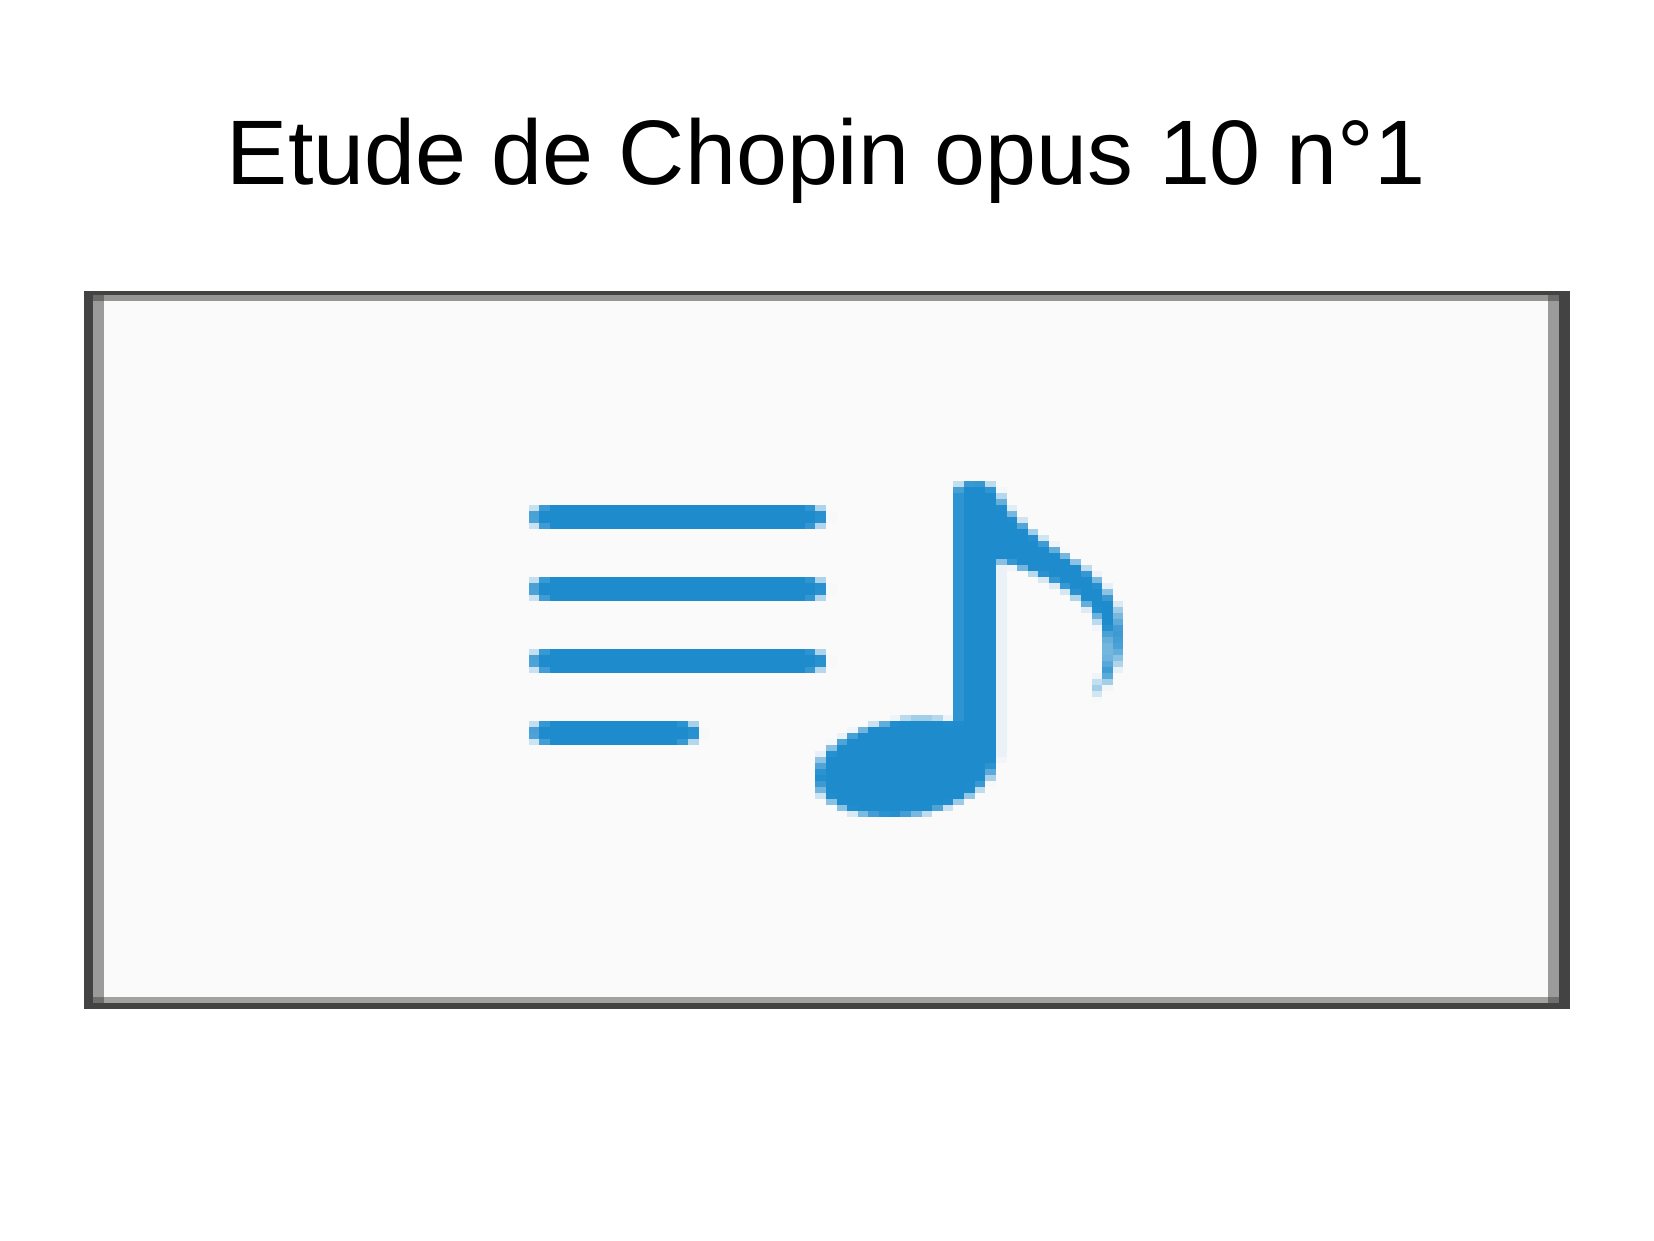

# Etude de Chopin opus 10 n°1